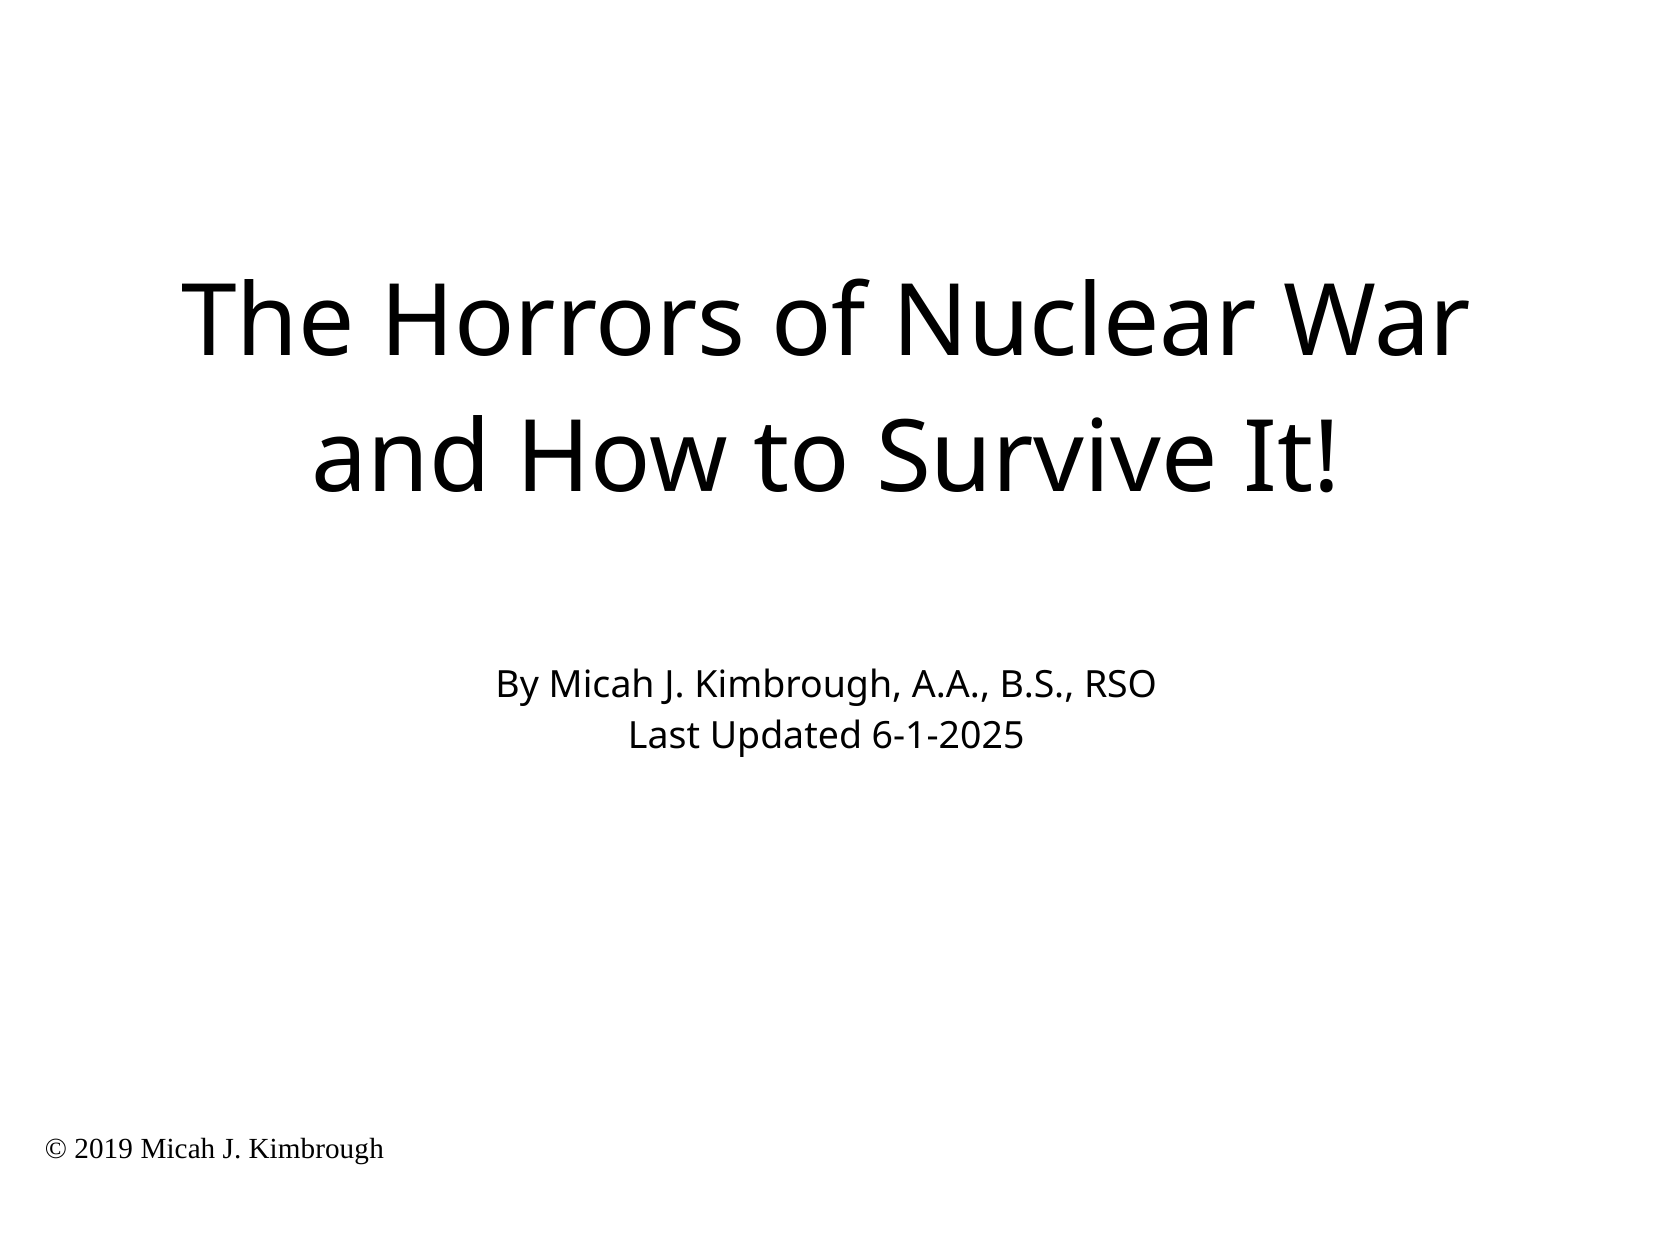

# The Horrors of Nuclear War and How to Survive It!
By Micah J. Kimbrough, A.A., B.S., RSO
Last Updated 6-1-2025
© 2019 Micah J. Kimbrough